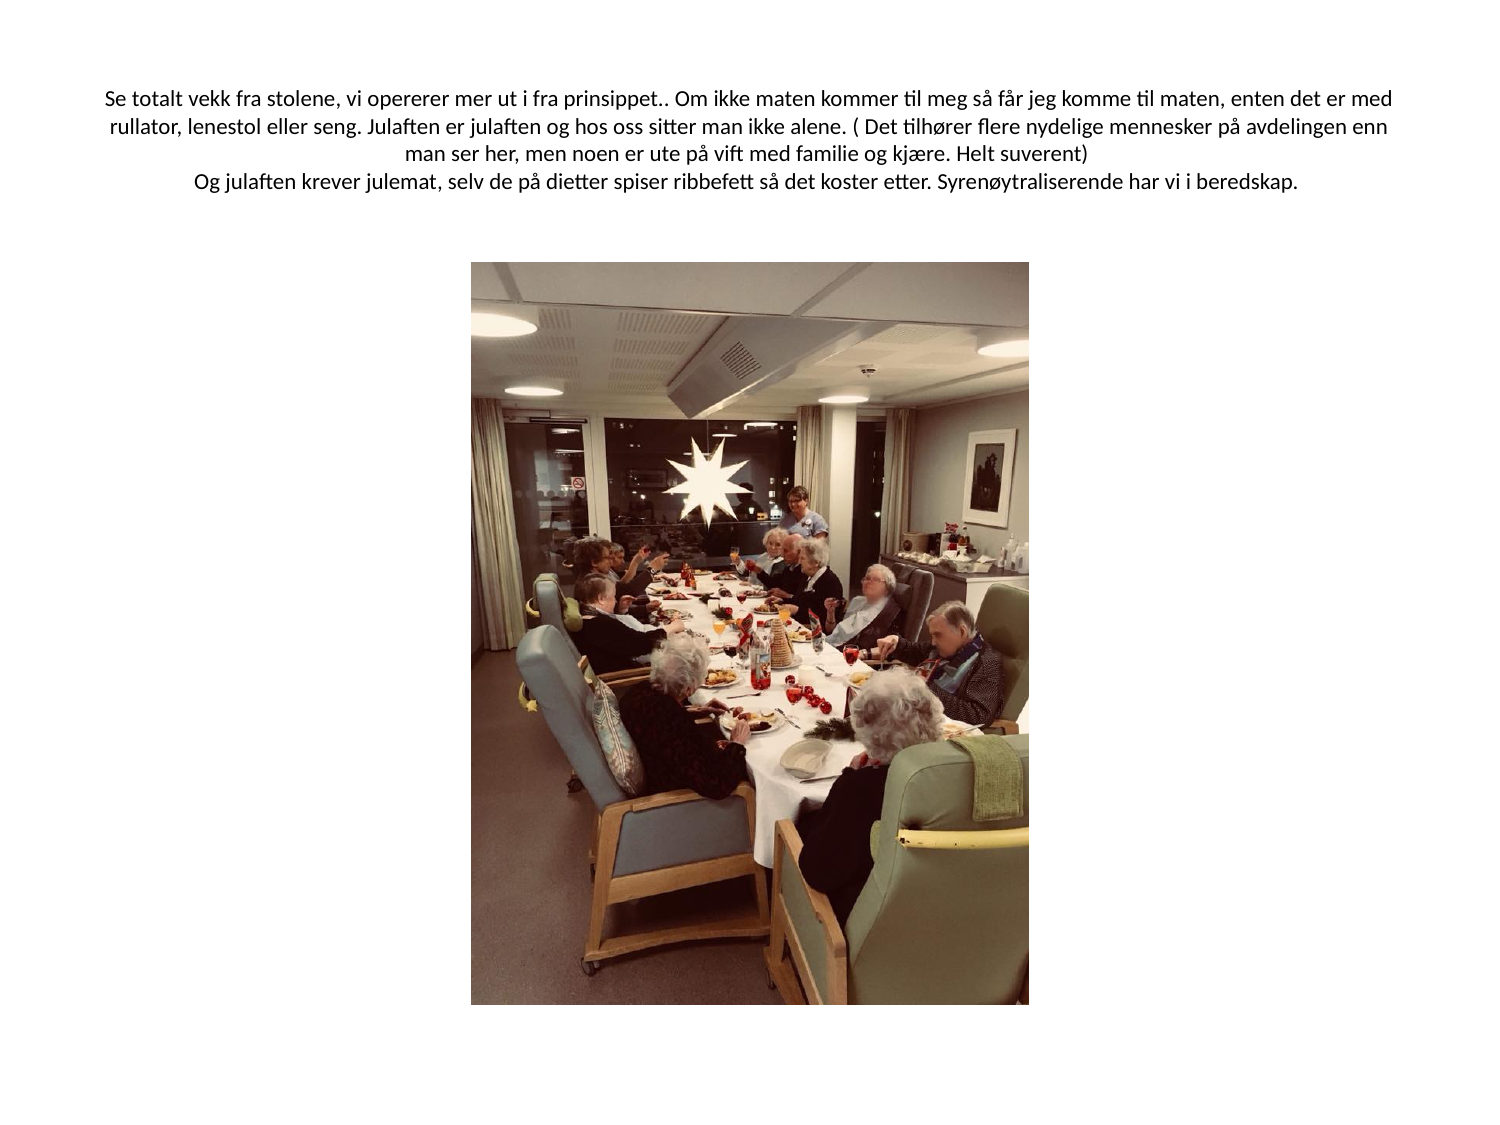

# Se totalt vekk fra stolene, vi opererer mer ut i fra prinsippet.. Om ikke maten kommer til meg så får jeg komme til maten, enten det er med rullator, lenestol eller seng. Julaften er julaften og hos oss sitter man ikke alene. ( Det tilhører flere nydelige mennesker på avdelingen enn man ser her, men noen er ute på vift med familie og kjære. Helt suverent) Og julaften krever julemat, selv de på dietter spiser ribbefett så det koster etter. Syrenøytraliserende har vi i beredskap.